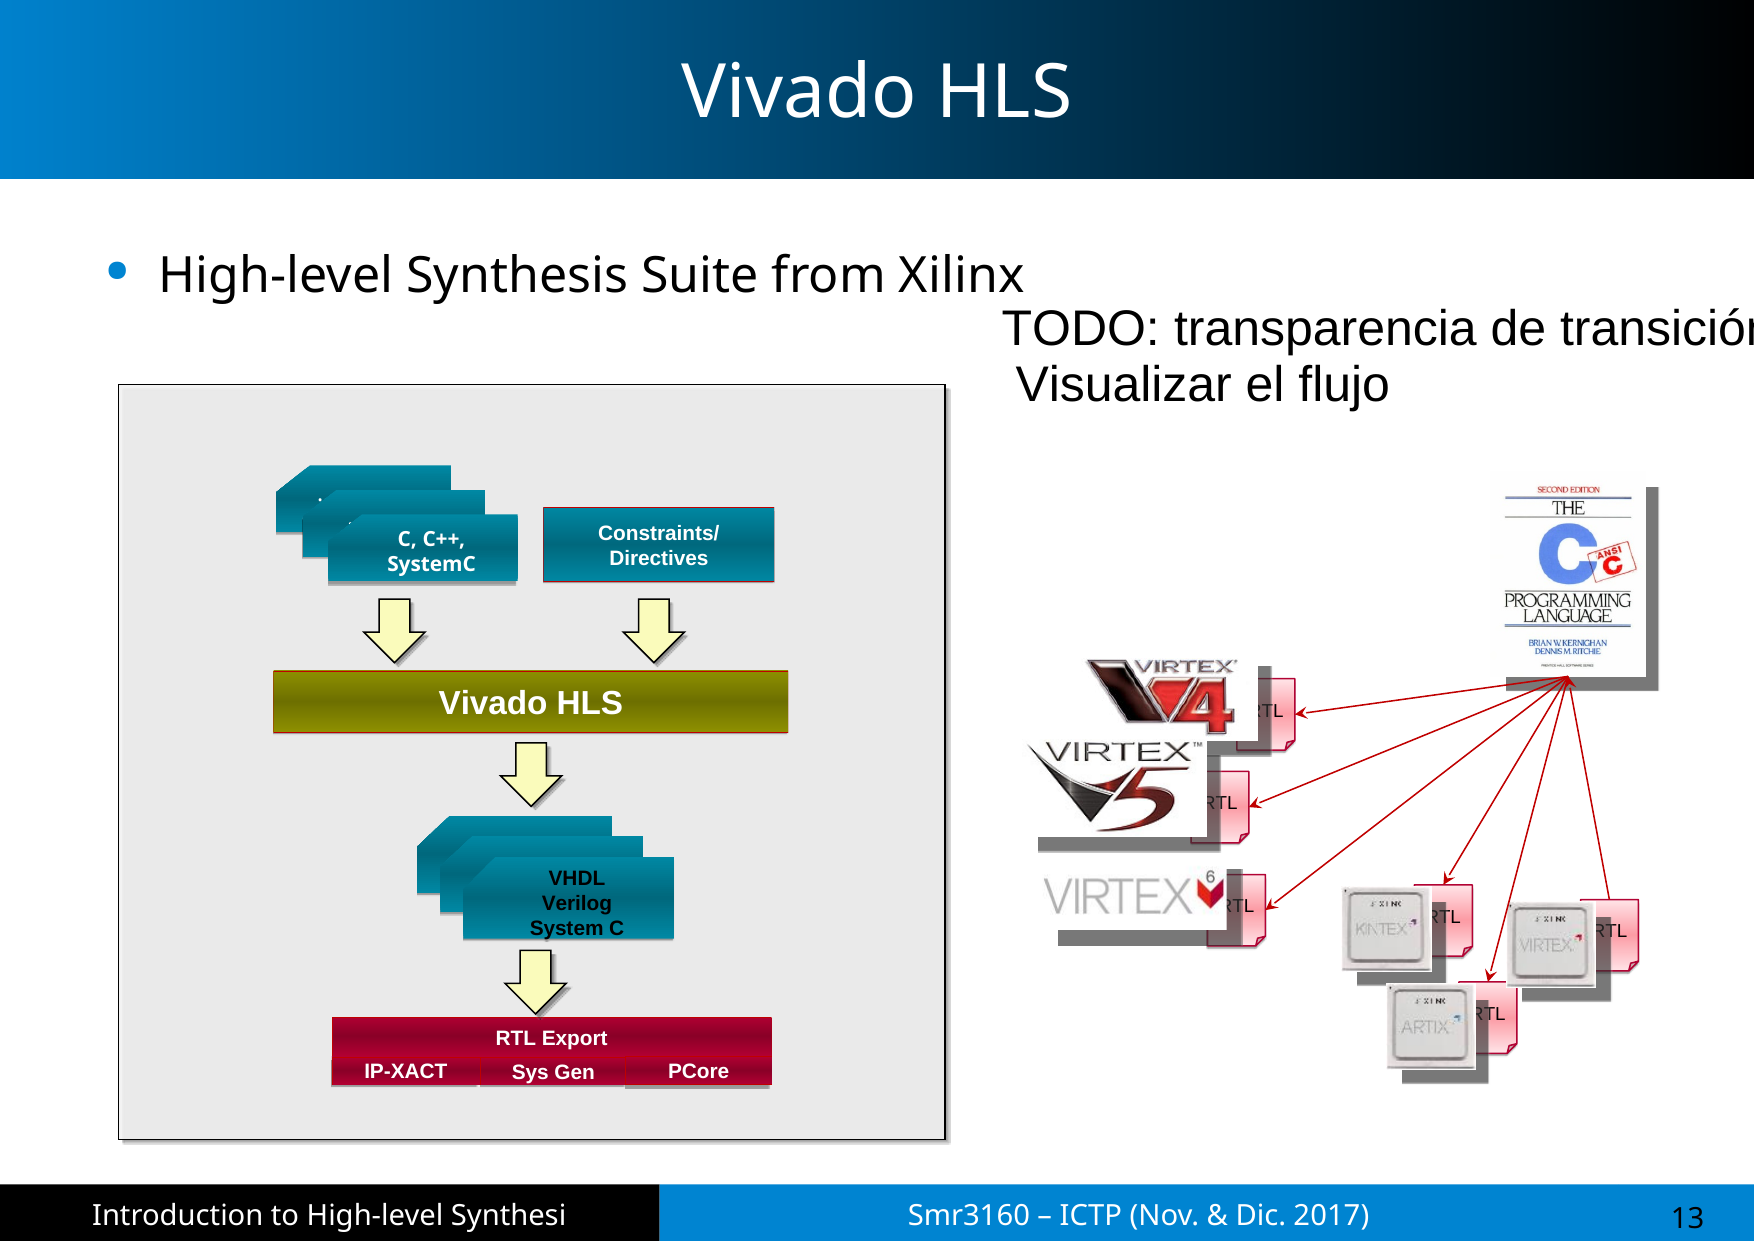

# Vivado HLS
High-level Synthesis Suite from Xilinx
TODO: transparencia de transición
 Visualizar el flujo
………………
………………
Constraints/ Directives
C, C++, SystemC
Vivado HLS
………………
………………
VHDL
Verilog
System C
RTL Export
PCore
IP-XACT
Sys Gen
RTL
RTL
RTL
RTL
RTL
RTL
13